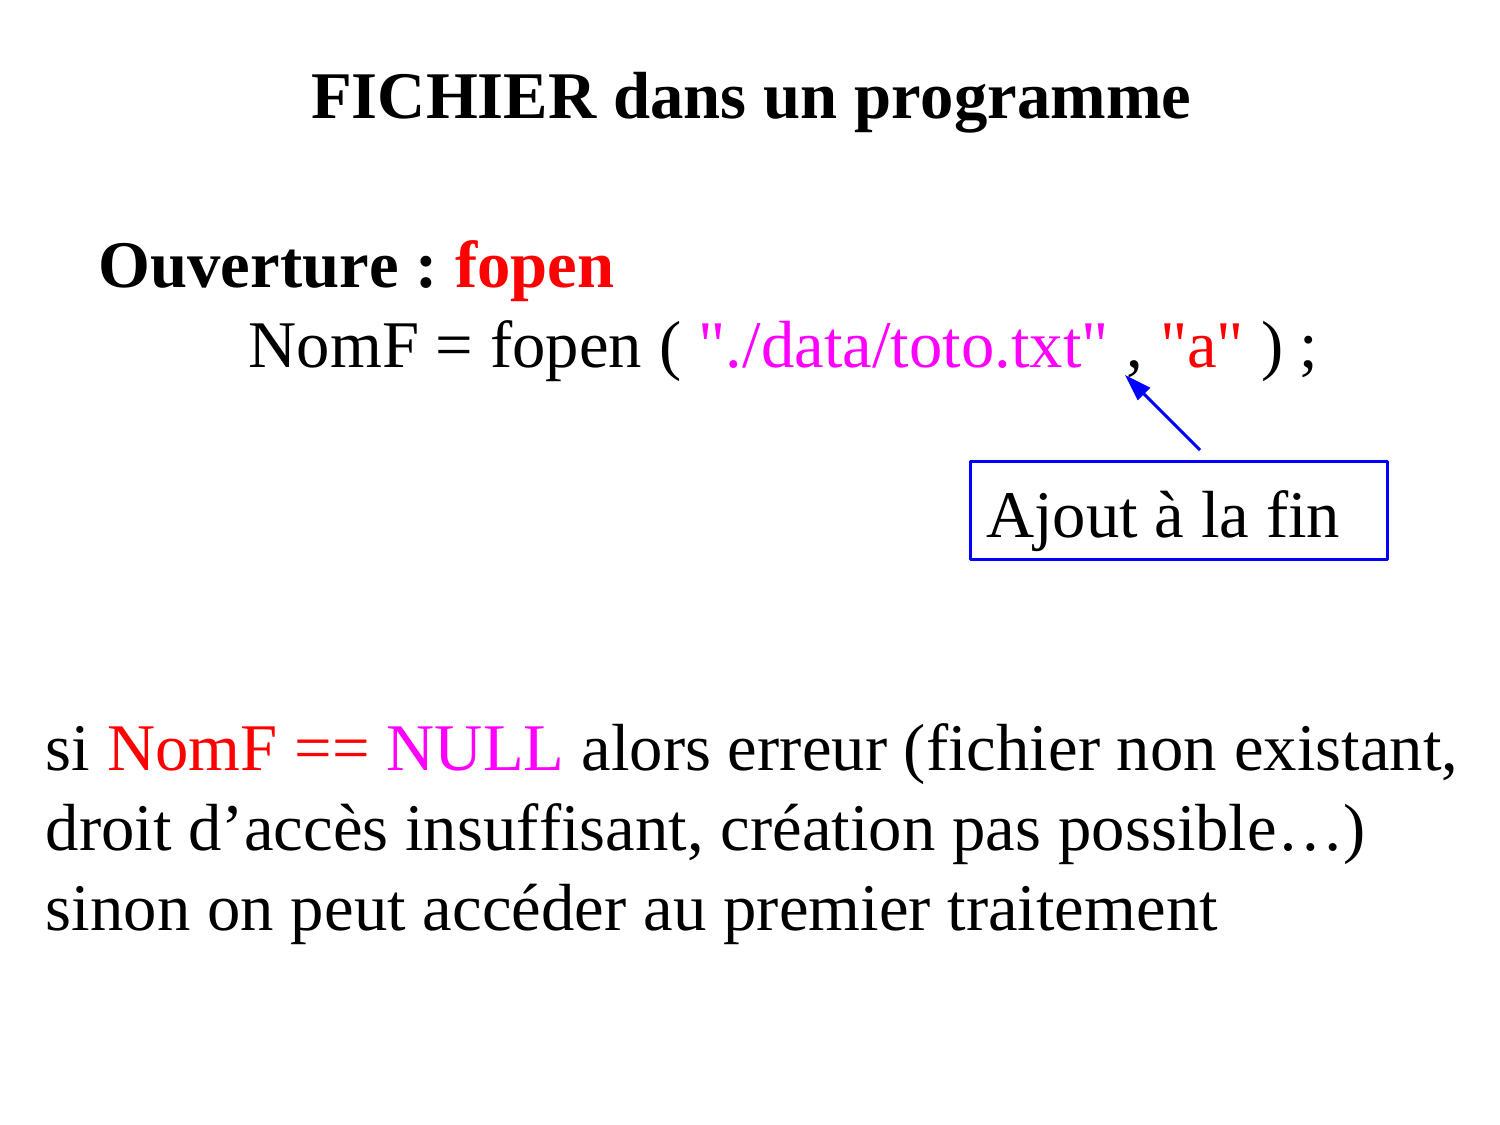

FICHIER dans un programme
Ouverture : fopen
	NomF = fopen ( "./data/toto.txt" , "a" ) ;
Ajout à la fin
si NomF == NULL alors erreur (fichier non existant,
droit d’accès insuffisant, création pas possible…)
sinon on peut accéder au premier traitement